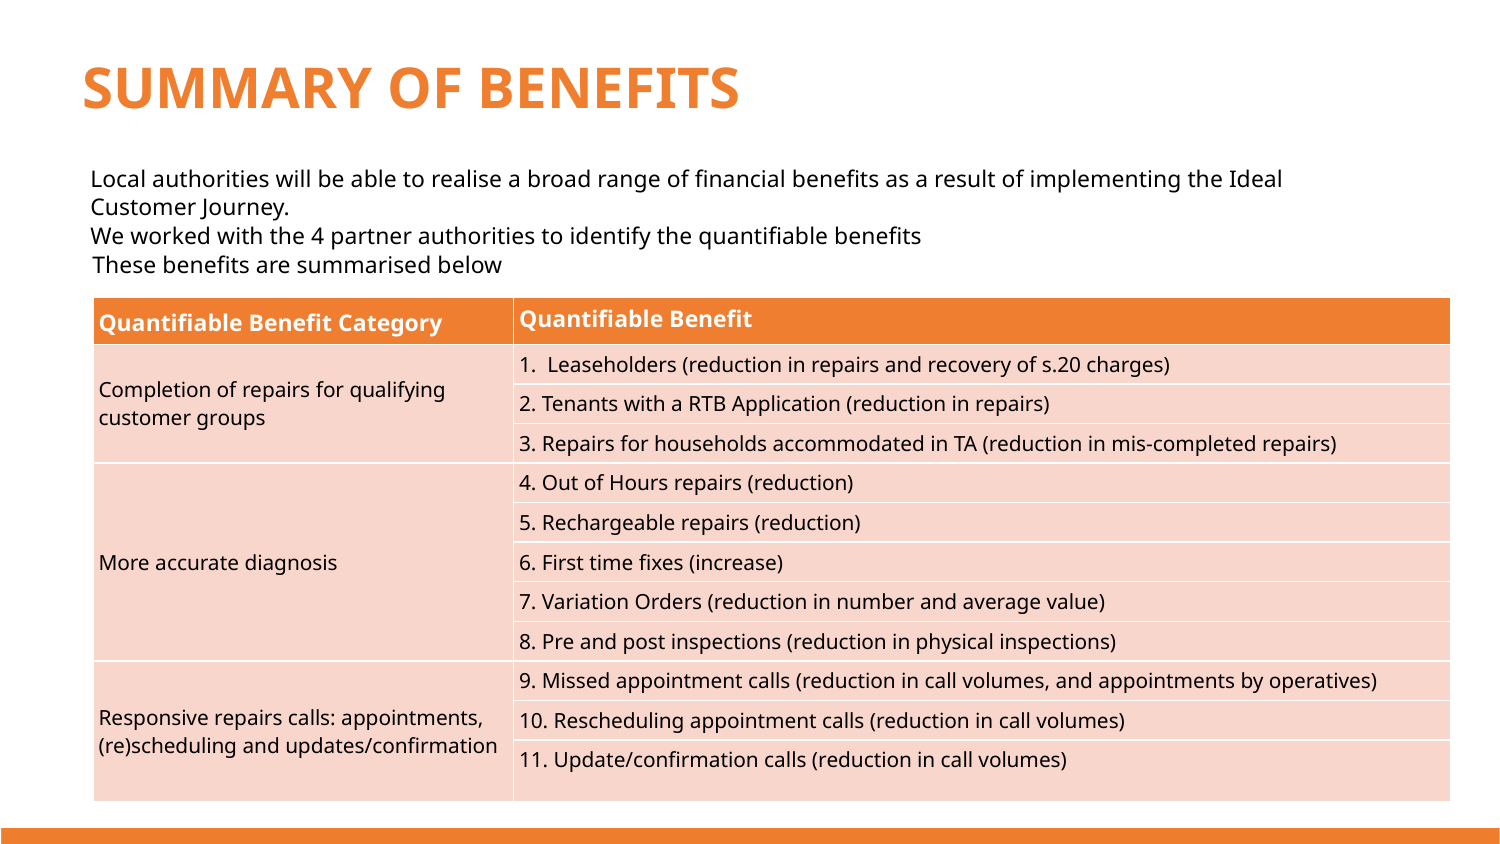

SUMMARY OF BENEFITS
Local authorities will be able to realise a broad range of financial benefits as a result of implementing the Ideal Customer Journey.
We worked with the 4 partner authorities to identify the quantifiable benefits
These benefits are summarised below
| Quantifiable Benefit Category | Quantifiable Benefit |
| --- | --- |
| Completion of repairs for qualifying customer groups | 1. Leaseholders (reduction in repairs and recovery of s.20 charges) |
| | 2. Tenants with a RTB Application (reduction in repairs) |
| | 3. Repairs for households accommodated in TA (reduction in mis-completed repairs) |
| More accurate diagnosis | 4. Out of Hours repairs (reduction) |
| | 5. Rechargeable repairs (reduction) |
| | 6. First time fixes (increase) |
| | 7. Variation Orders (reduction in number and average value) |
| | 8. Pre and post inspections (reduction in physical inspections) |
| Responsive repairs calls: appointments, (re)scheduling and updates/confirmation | 9. Missed appointment calls (reduction in call volumes, and appointments by operatives) |
| | 10. Rescheduling appointment calls (reduction in call volumes) |
| | 11. Update/confirmation calls (reduction in call volumes) |